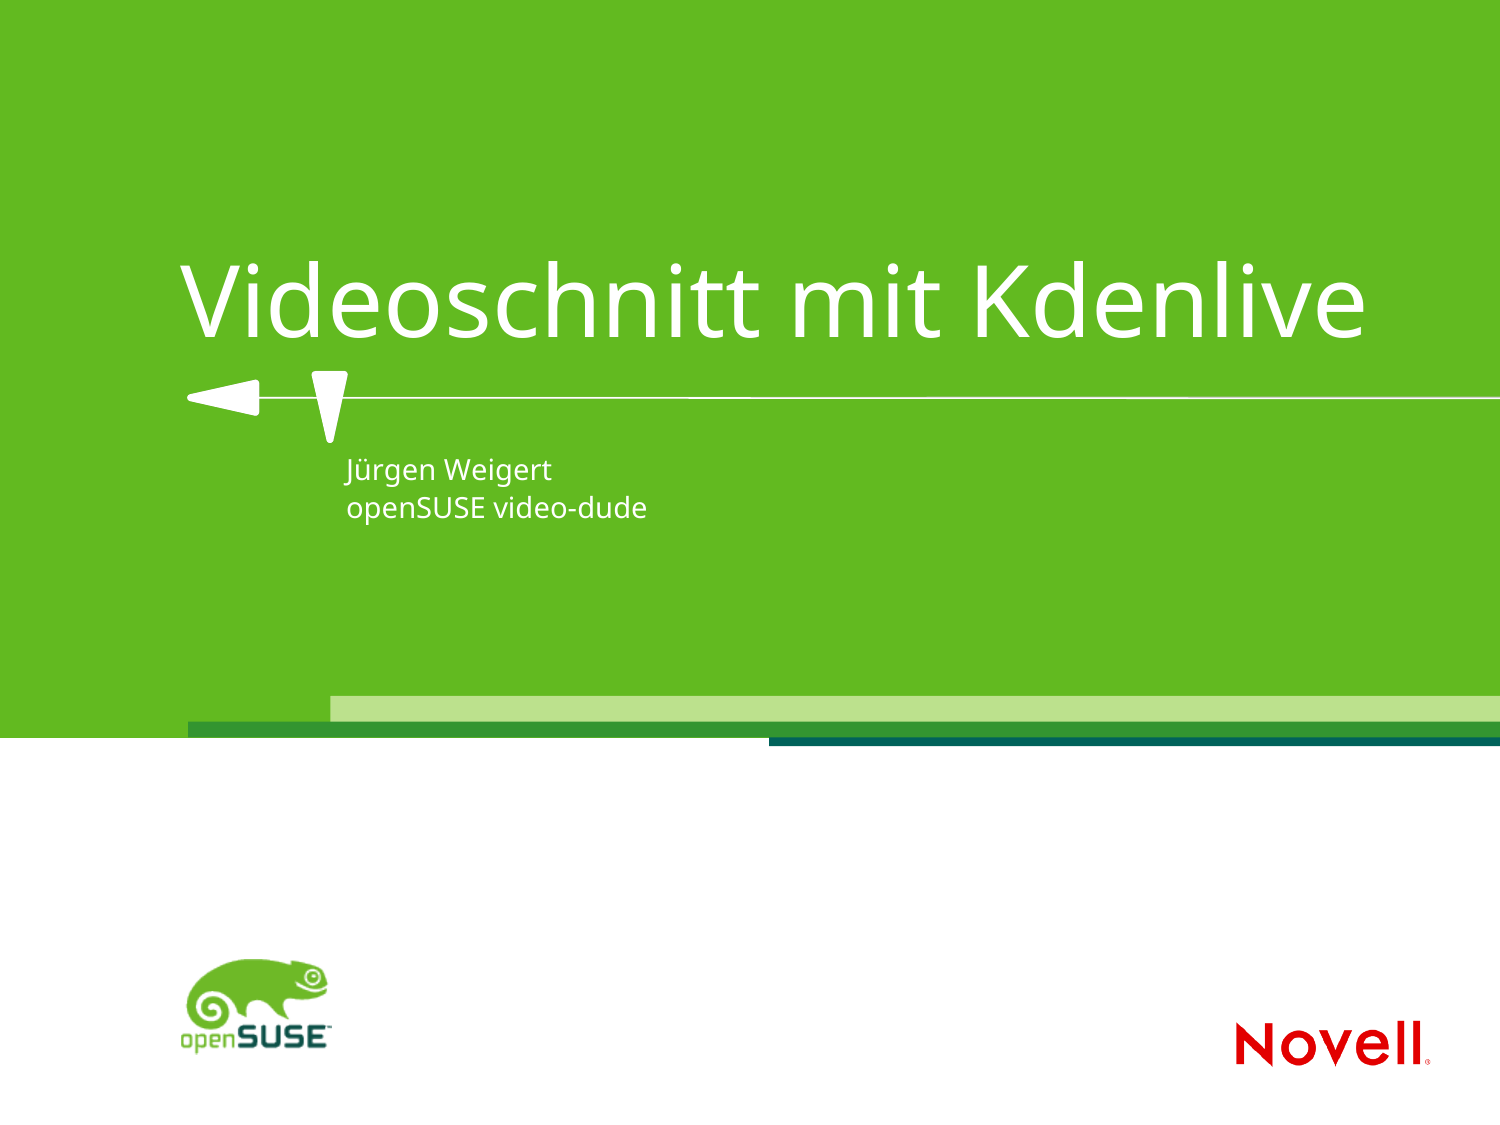

# Videoschnitt mit Kdenlive
Jürgen Weigert
openSUSE video-dude